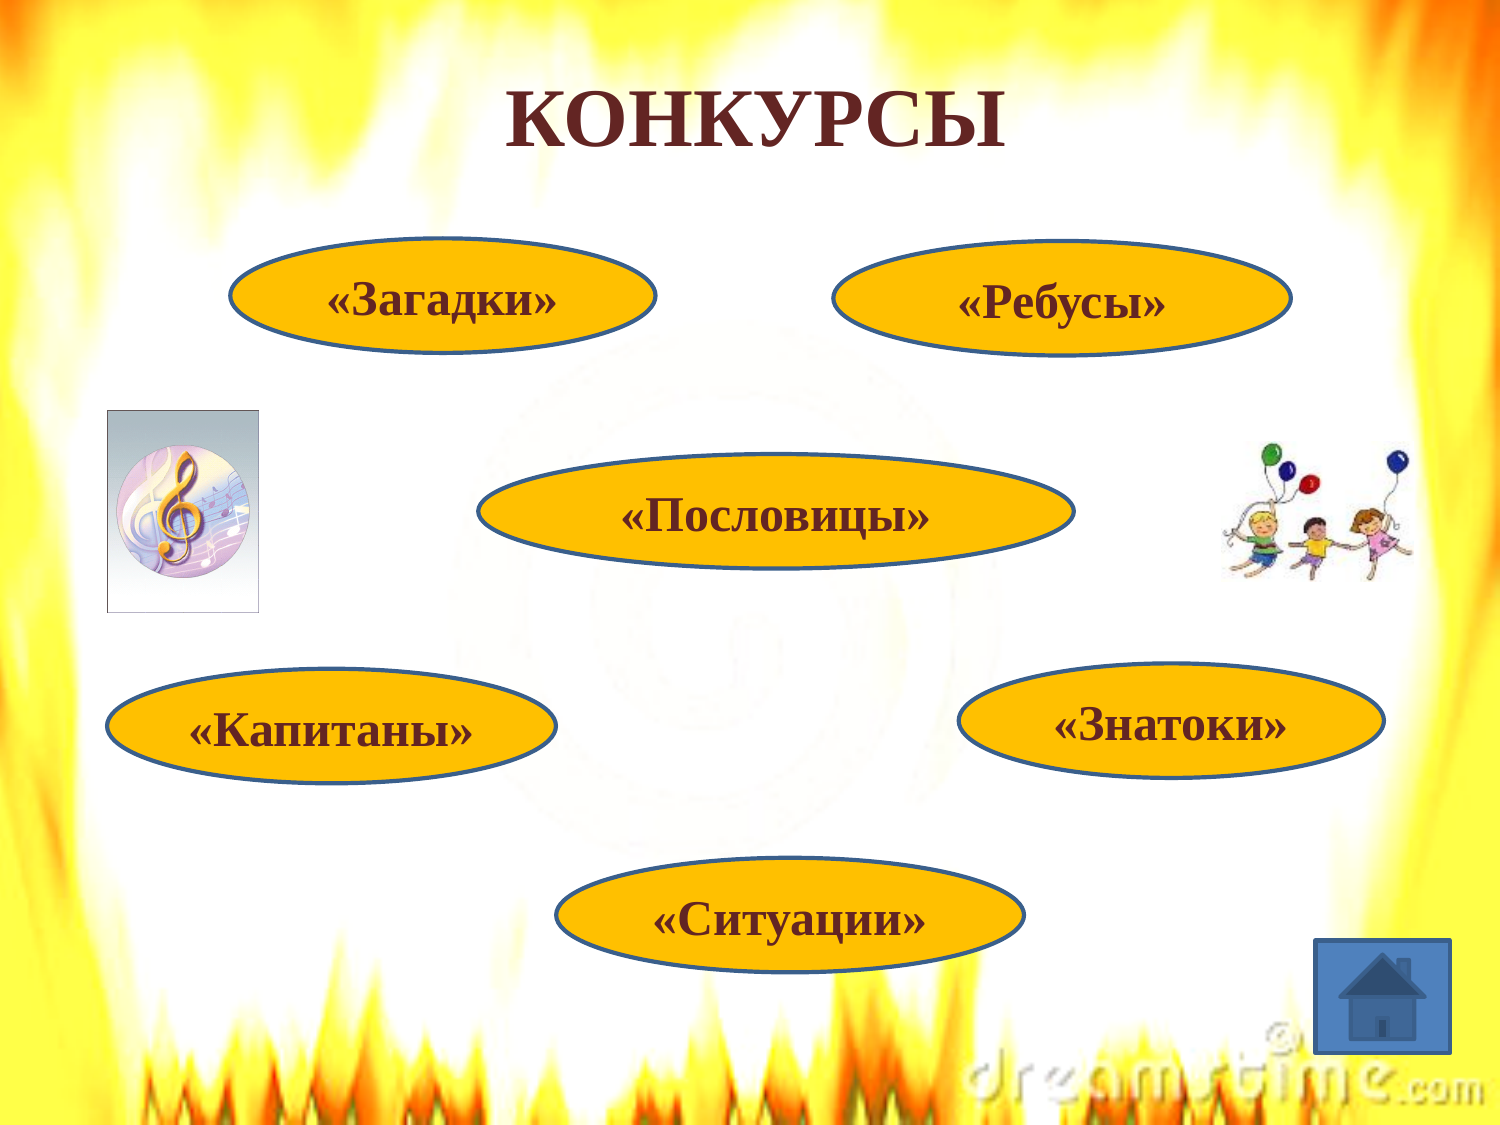

КОНКУРСЫ
«Загадки»
«Ребусы»
«Пословицы»
«Знатоки»
«Капитаны»
«Ситуации»